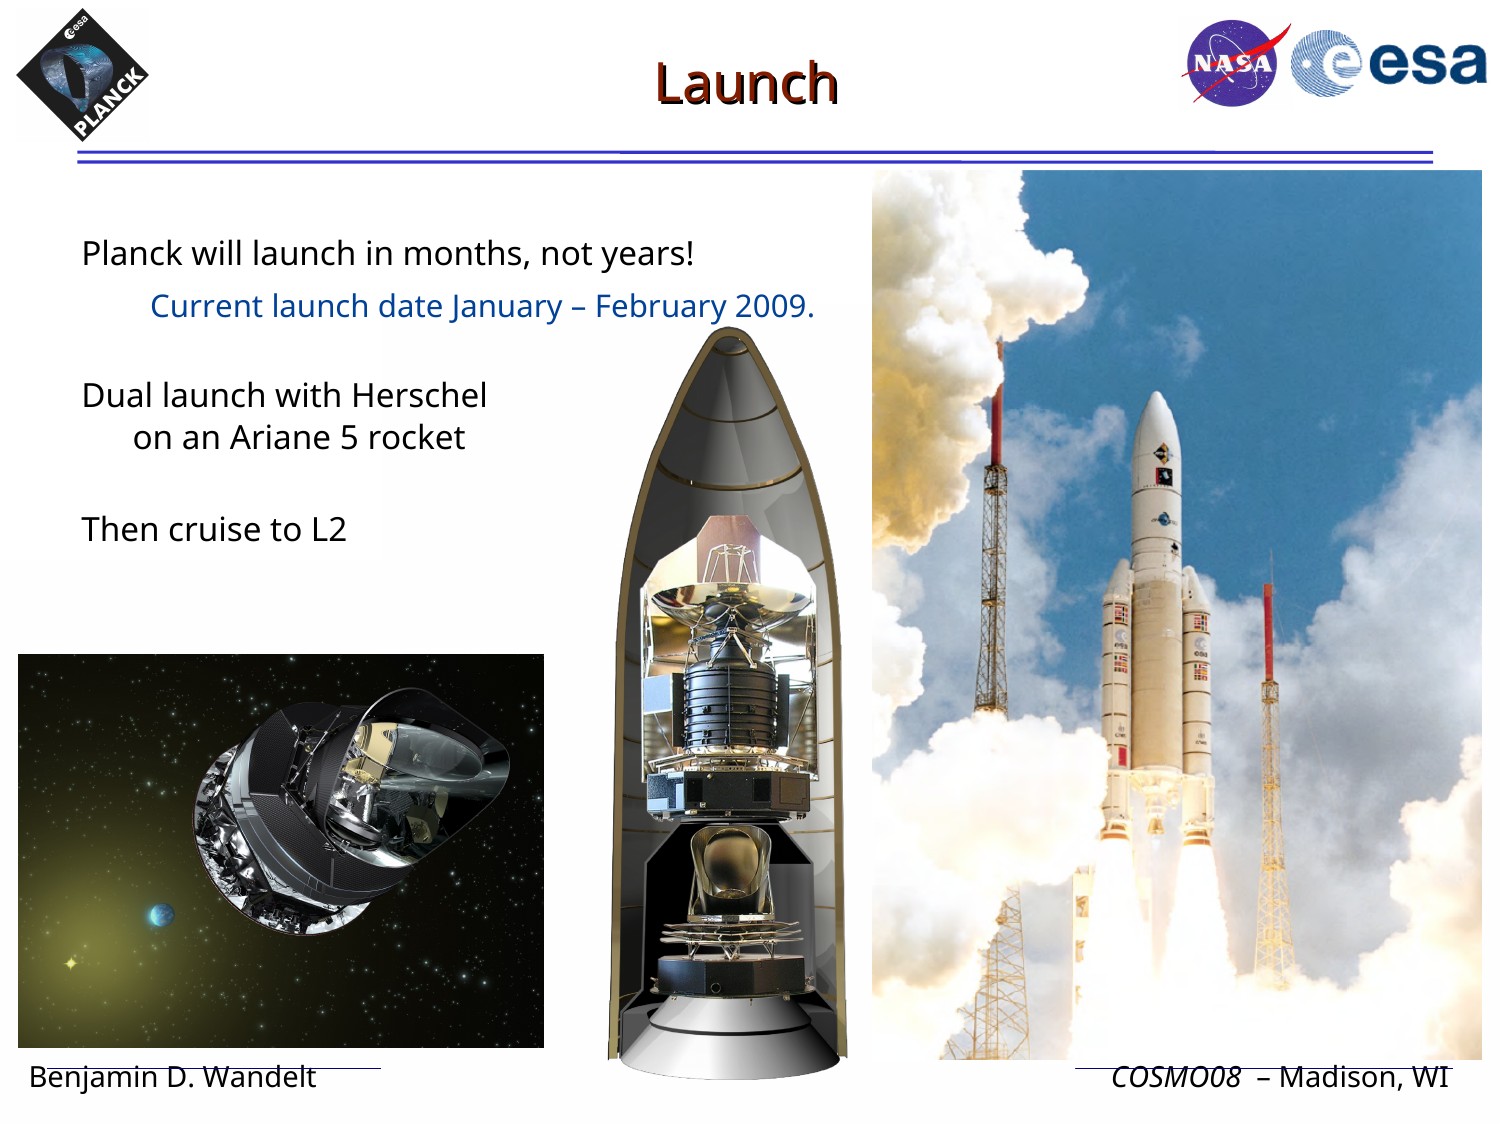

# Launch
Planck will launch in months, not years!
Current launch date January – February 2009.
Dual launch with Herschel
on an Ariane 5 rocket
Then cruise to L2